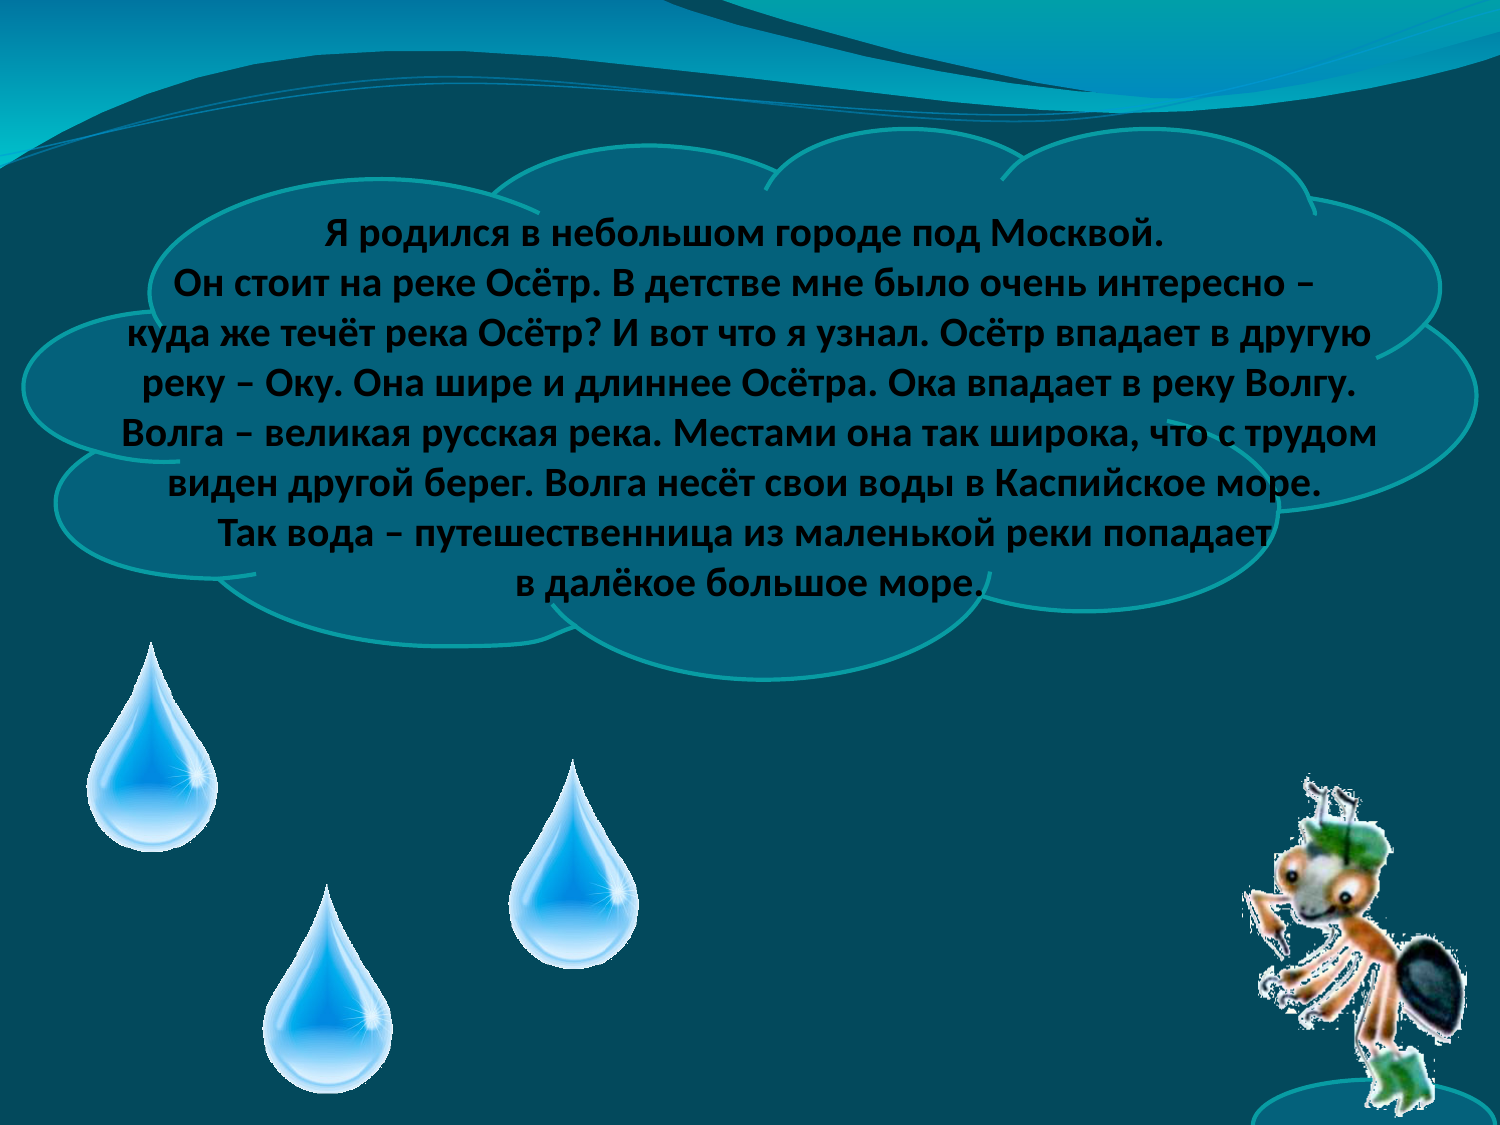

Я родился в небольшом городе под Москвой.
Он стоит на реке Осётр. В детстве мне было очень интересно –
куда же течёт река Осётр? И вот что я узнал. Осётр впадает в другую реку – Оку. Она шире и длиннее Осётра. Ока впадает в реку Волгу. Волга – великая русская река. Местами она так широка, что с трудом виден другой берег. Волга несёт свои воды в Каспийское море.
Так вода – путешественница из маленькой реки попадает
в далёкое большое море.